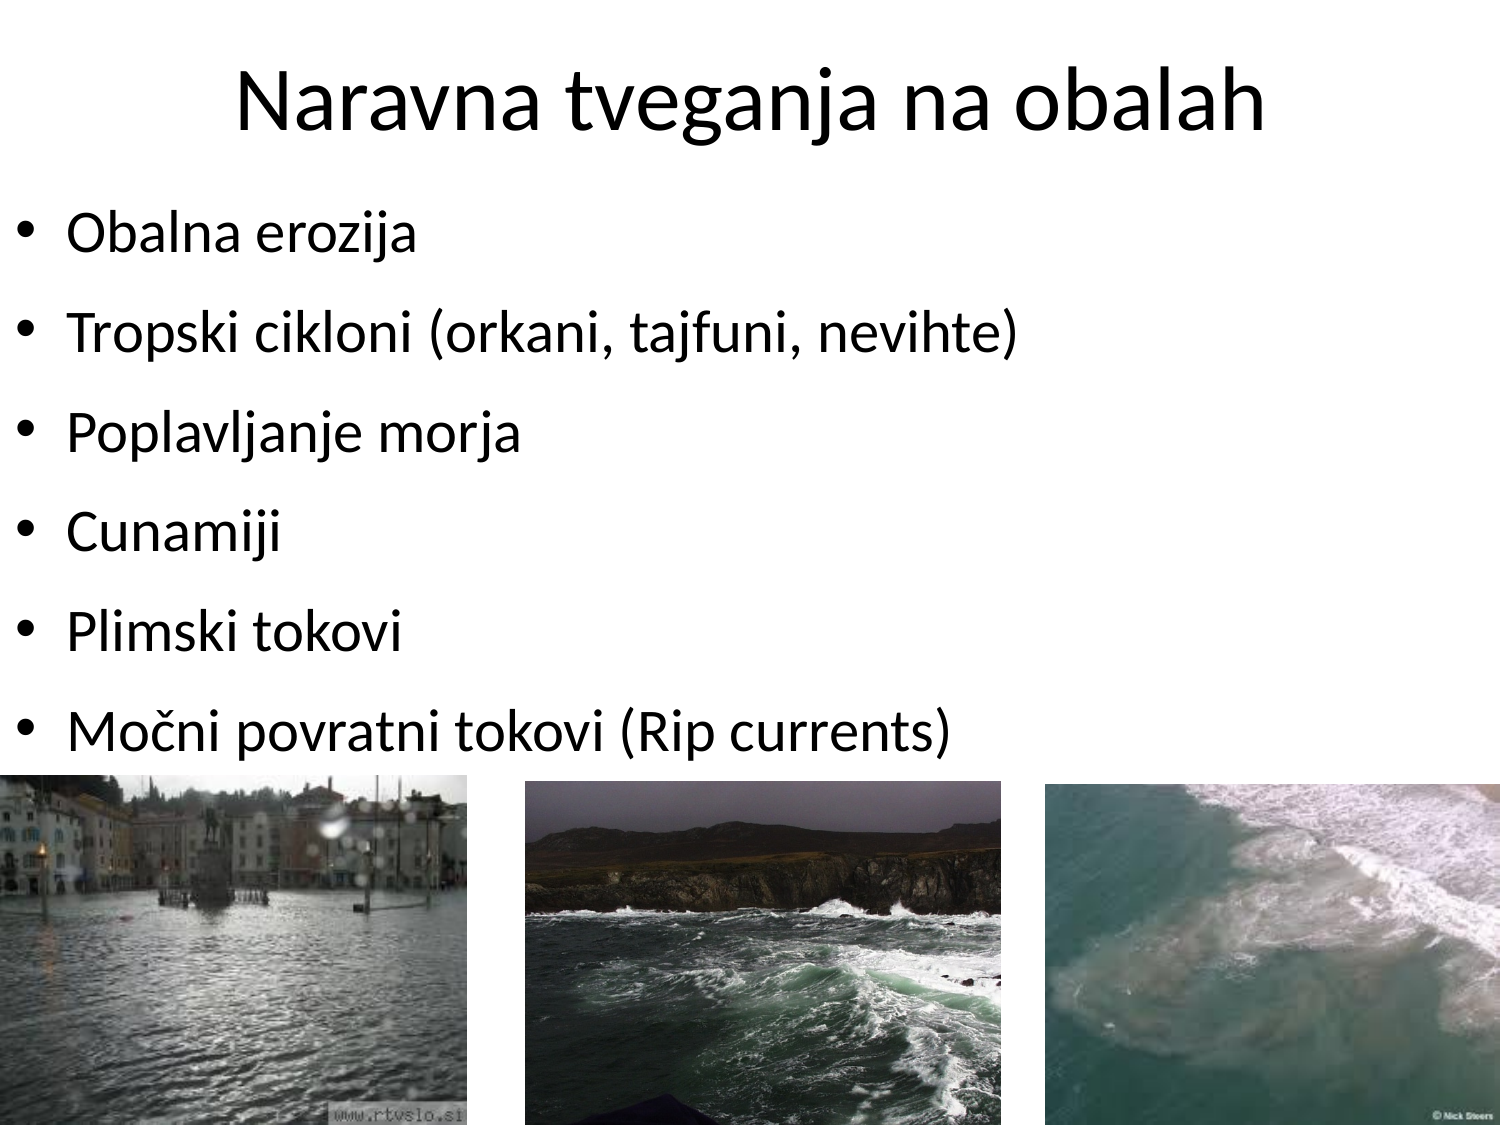

# Naravna tveganja na obalah
Obalna erozija
Tropski cikloni (orkani, tajfuni, nevihte)
Poplavljanje morja
Cunamiji
Plimski tokovi
Močni povratni tokovi (Rip currents)